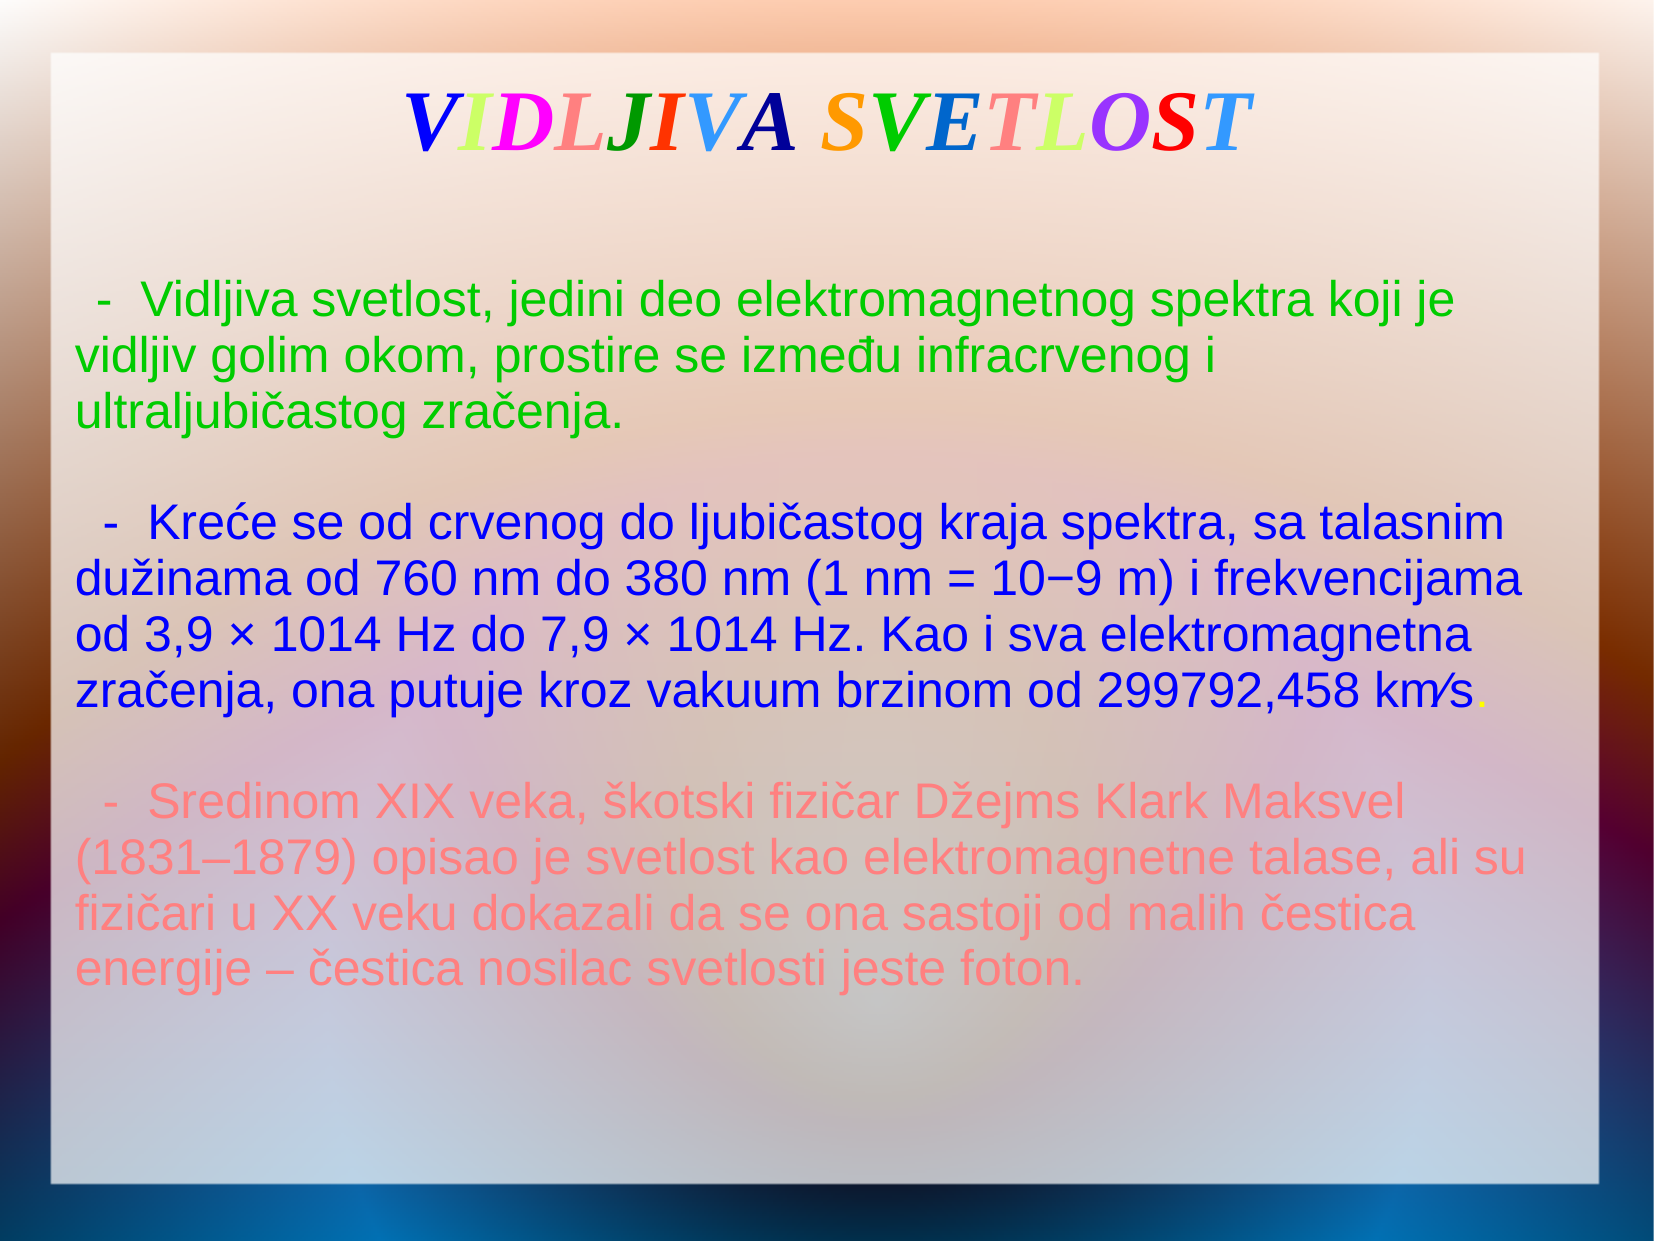

# VIDLJIVA SVETLOST
 - Vidljiva svetlost, jedini deo elektromagnetnog spektra koji je vidljiv golim okom, prostire se između infracrvenog i ultraljubičastog zračenja.
 - Kreće se od crvenog do ljubičastog kraja spektra, sa talasnim dužinama od 760 nm do 380 nm (1 nm = 10−9 m) i frekvencijama od 3,9 × 1014 Hz do 7,9 × 1014 Hz. Kao i sva elektromagnetna zračenja, ona putuje kroz vakuum brzinom od 299792,458 km∕s.
 - Sredinom XIX veka, škotski fizičar Džejms Klark Maksvel (1831–1879) opisao je svetlost kao elektromagnetne talase, ali su fizičari u XX veku dokazali da se ona sastoji od malih čestica energije – čestica nosilac svetlosti jeste foton.